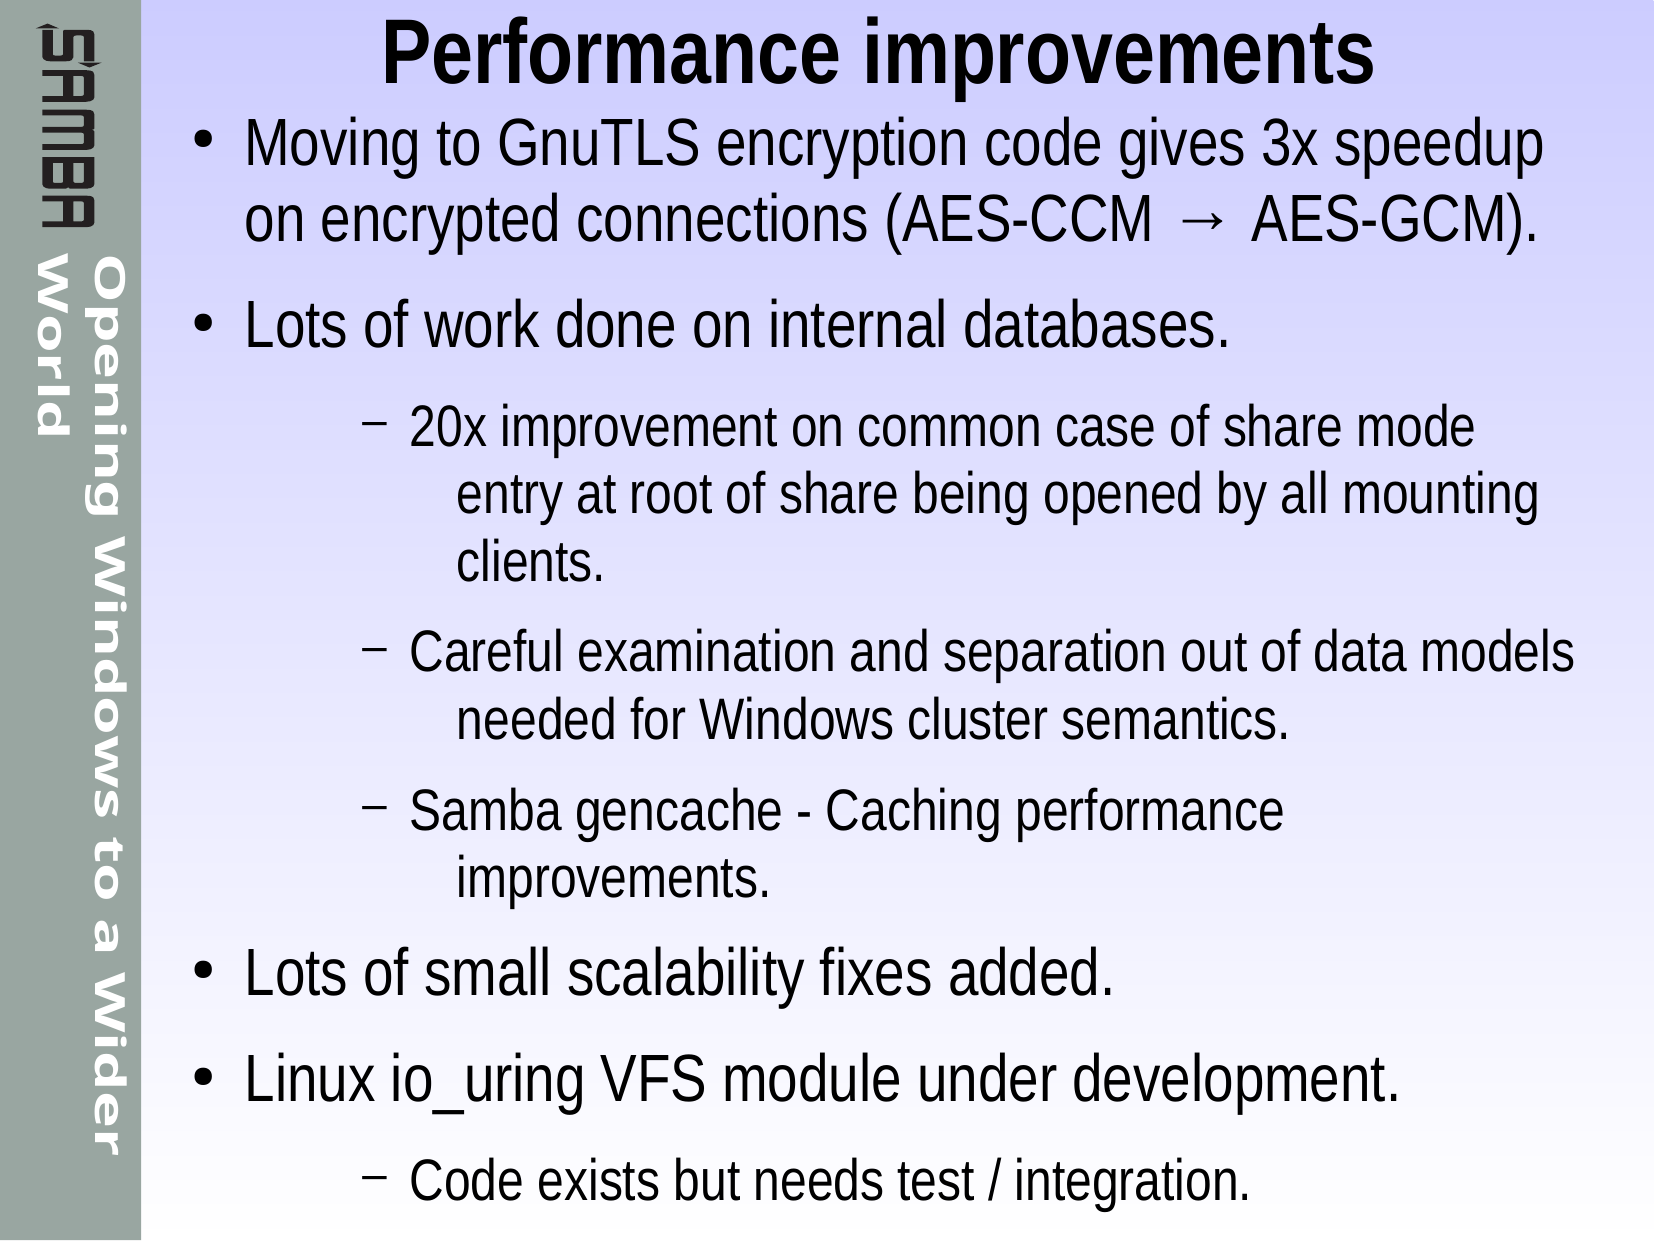

# Performance improvements
Moving to GnuTLS encryption code gives 3x speedup on encrypted connections (AES-CCM → AES-GCM).
Lots of work done on internal databases.
20x improvement on common case of share mode entry at root of share being opened by all mounting clients.
Careful examination and separation out of data models needed for Windows cluster semantics.
Samba gencache - Caching performance improvements.
Lots of small scalability fixes added.
Linux io_uring VFS module under development.
Code exists but needs test / integration.